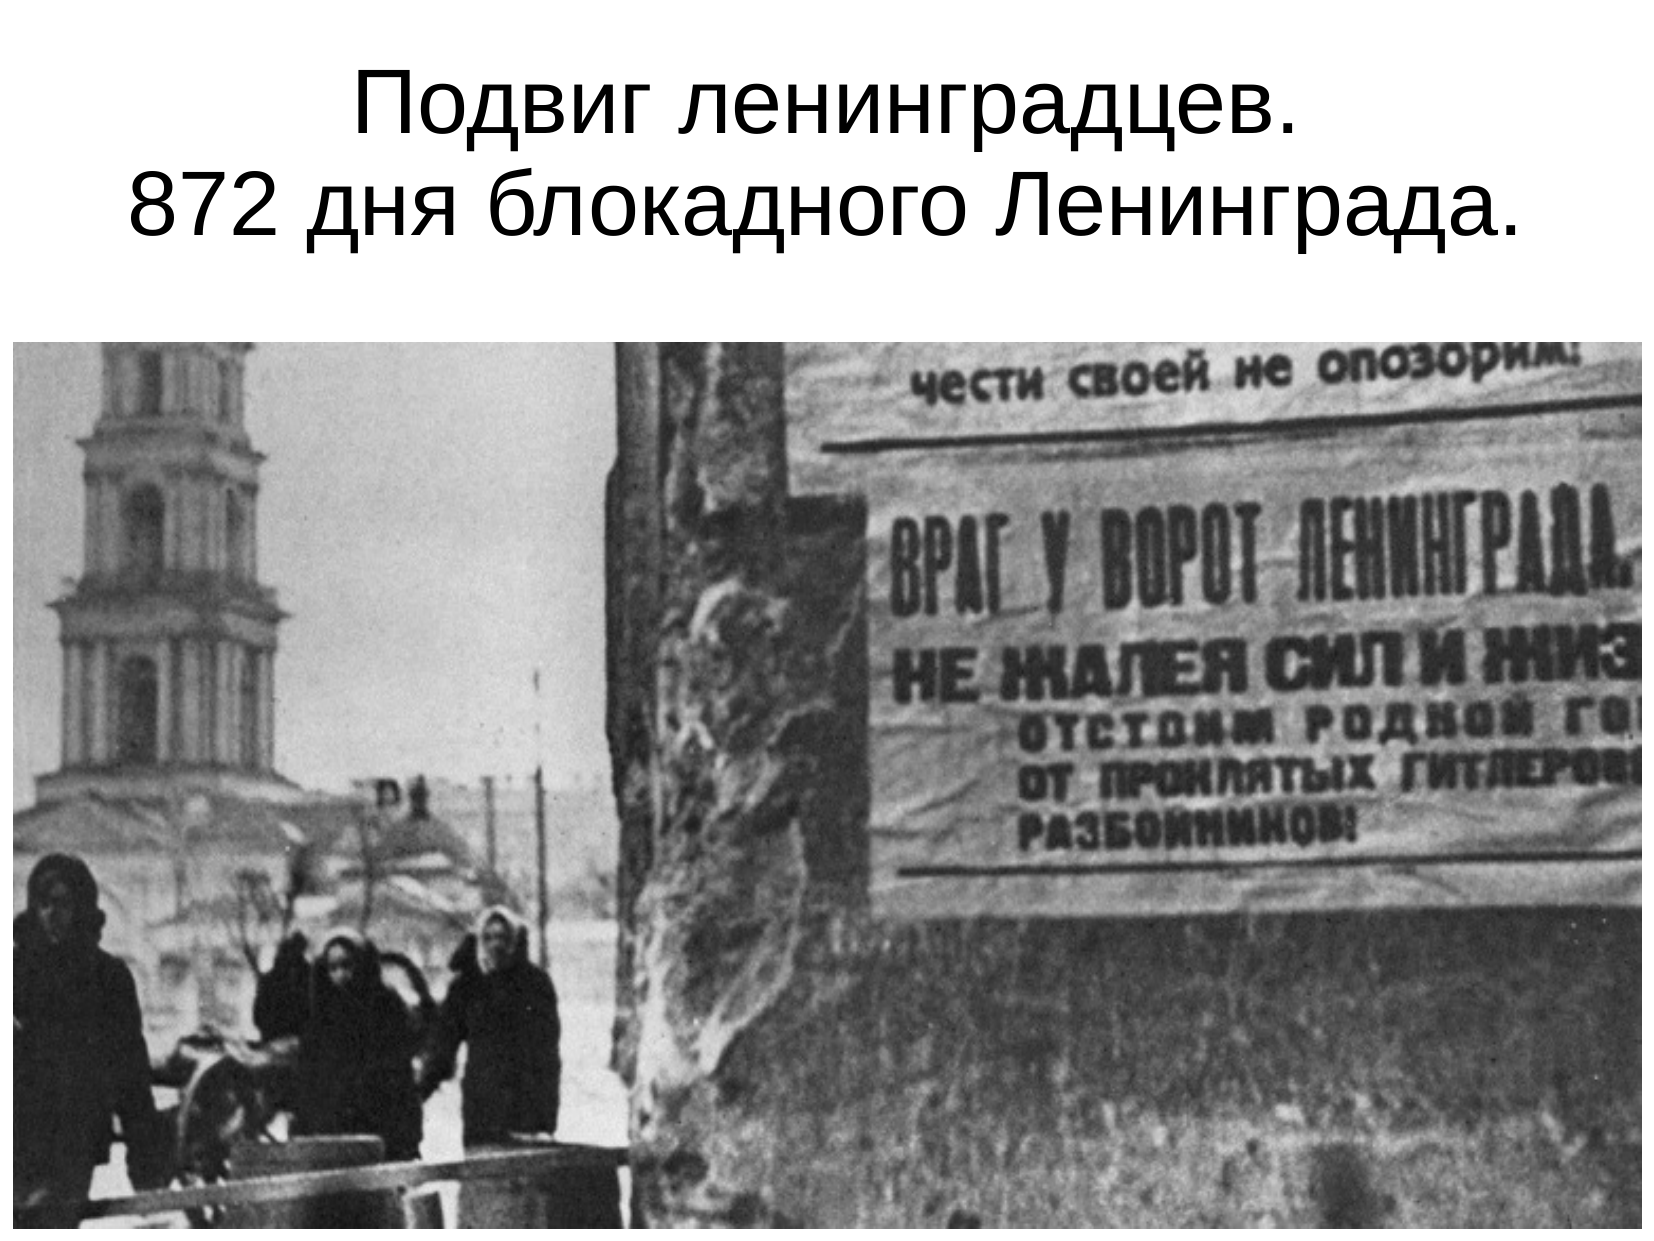

# Подвиг ленинградцев. 872 дня блокадного Ленинграда.